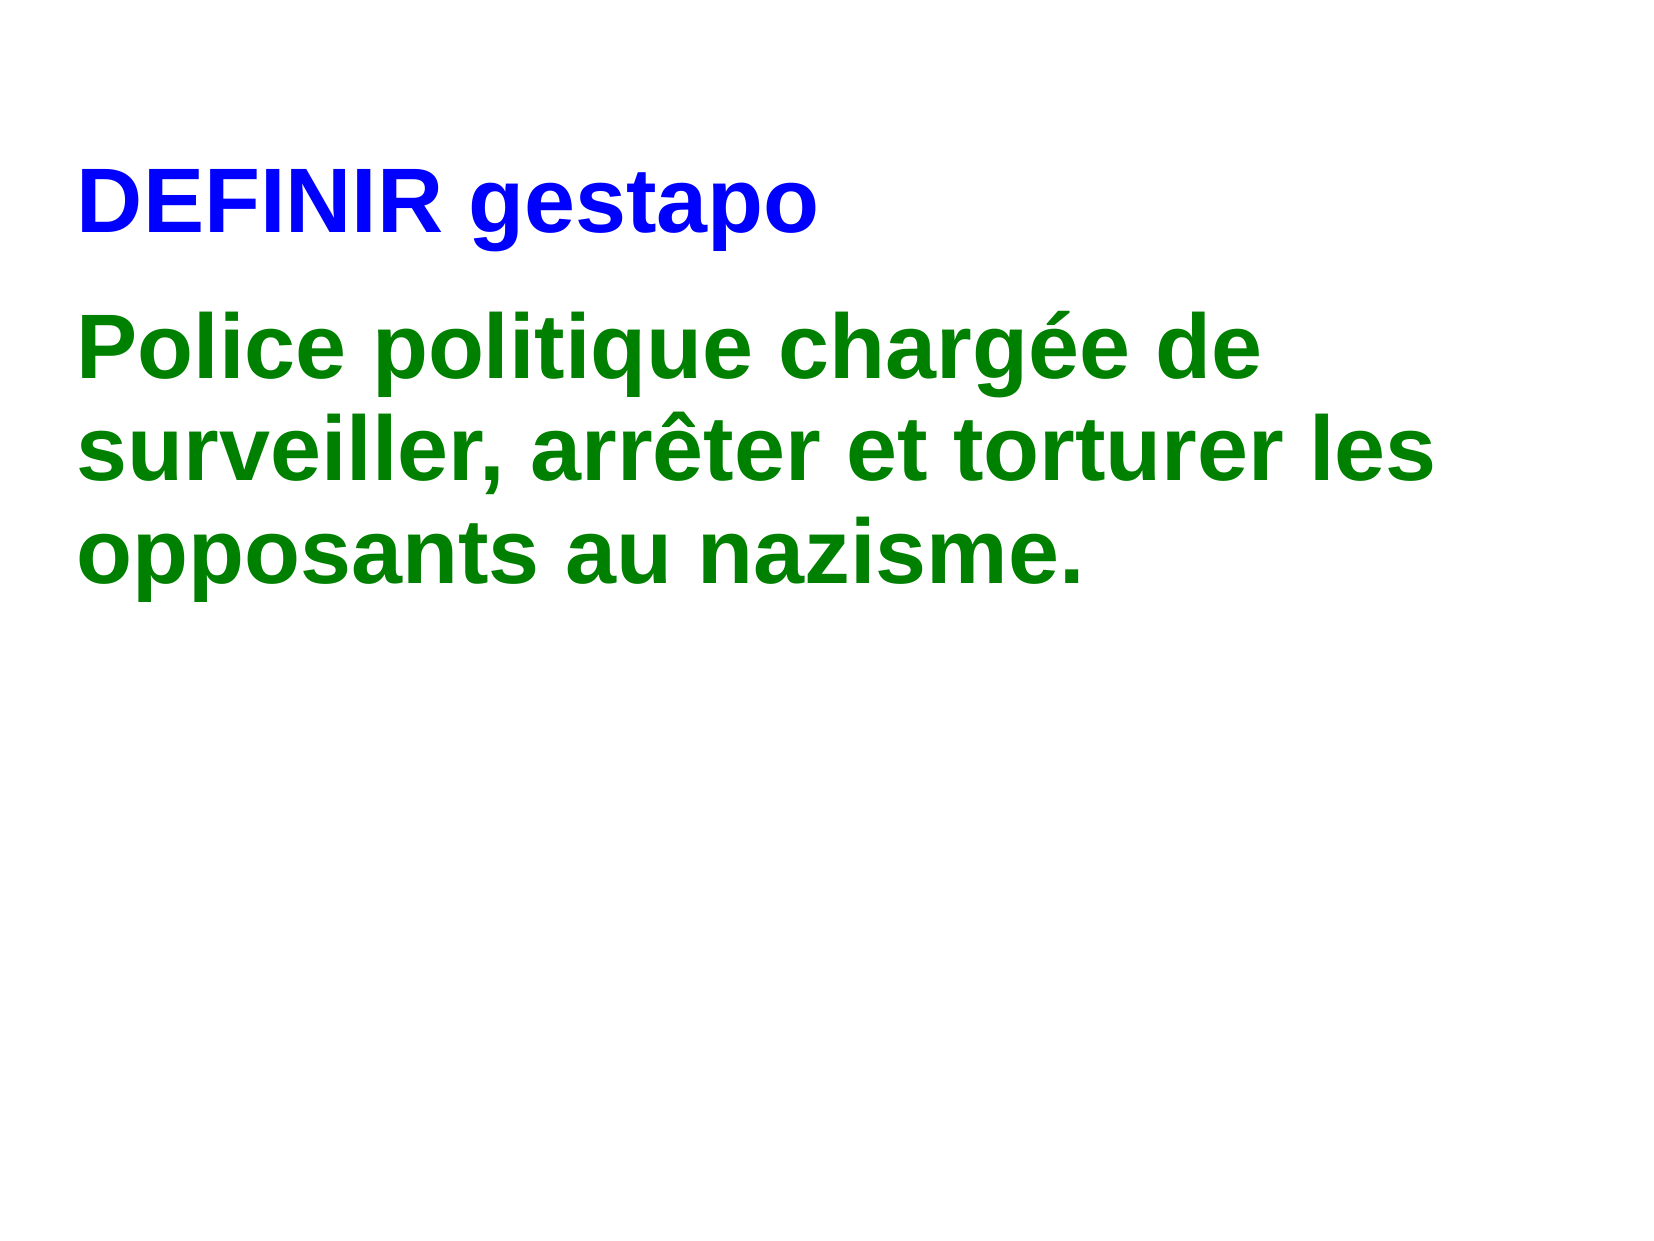

DEFINIR gestapo
# Police politique chargée de surveiller, arrêter et torturer les opposants au nazisme.